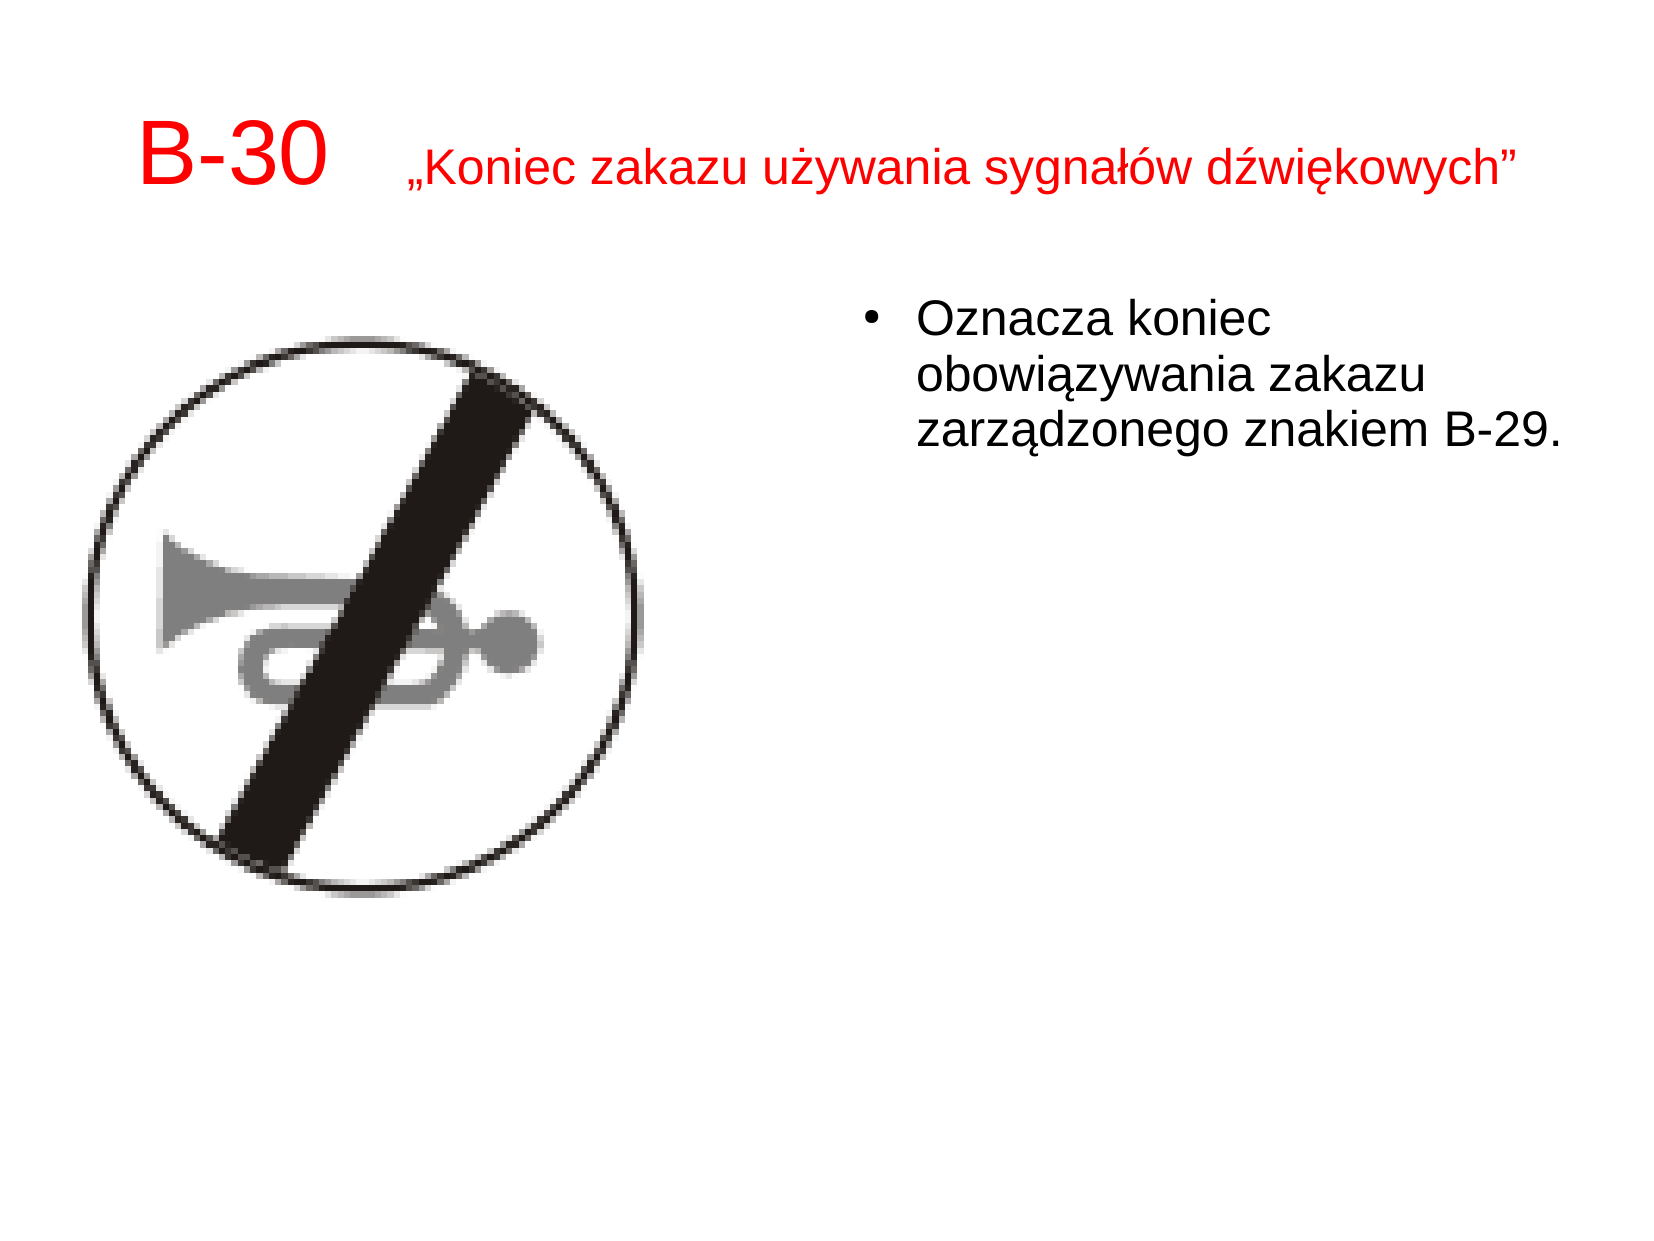

# B-30 „Koniec zakazu używania sygnałów dźwiękowych”
Oznacza koniec obowiązywania zakazu zarządzonego znakiem B-29.